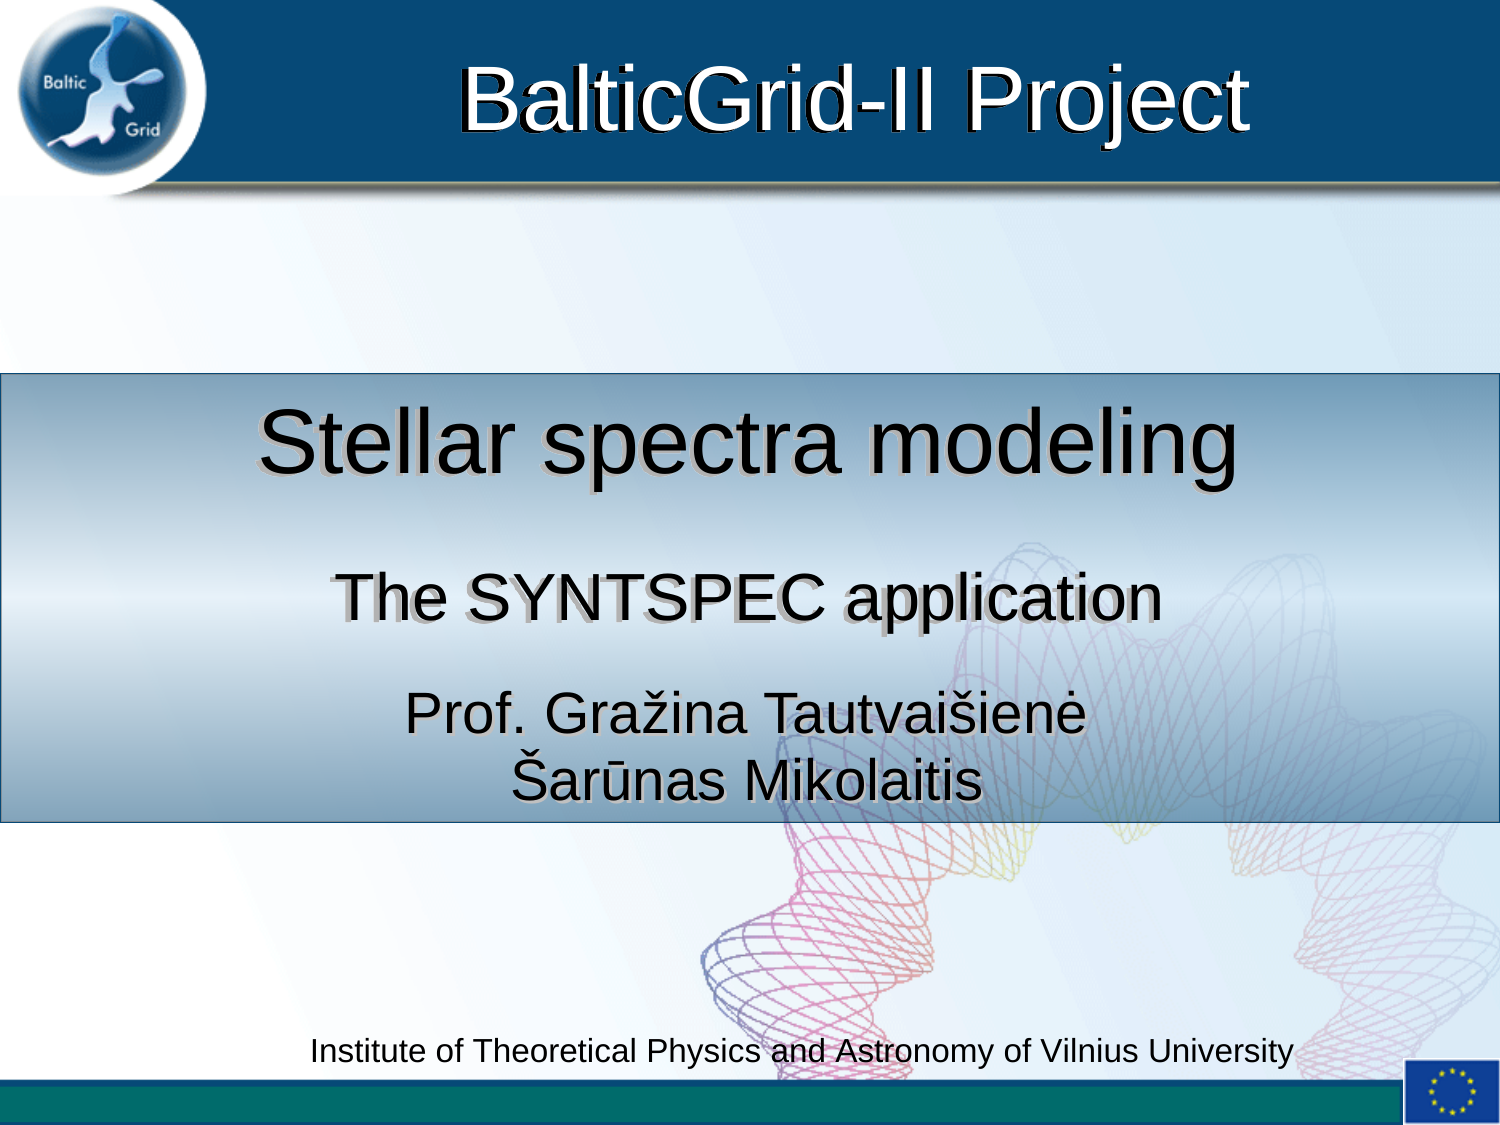

# Stellar spectra modeling The SYNTSPEC application
Prof. Gražina Tautvaišienė
Šarūnas Mikolaitis
Institute of Theoretical Physics and Astronomy of Vilnius University
1